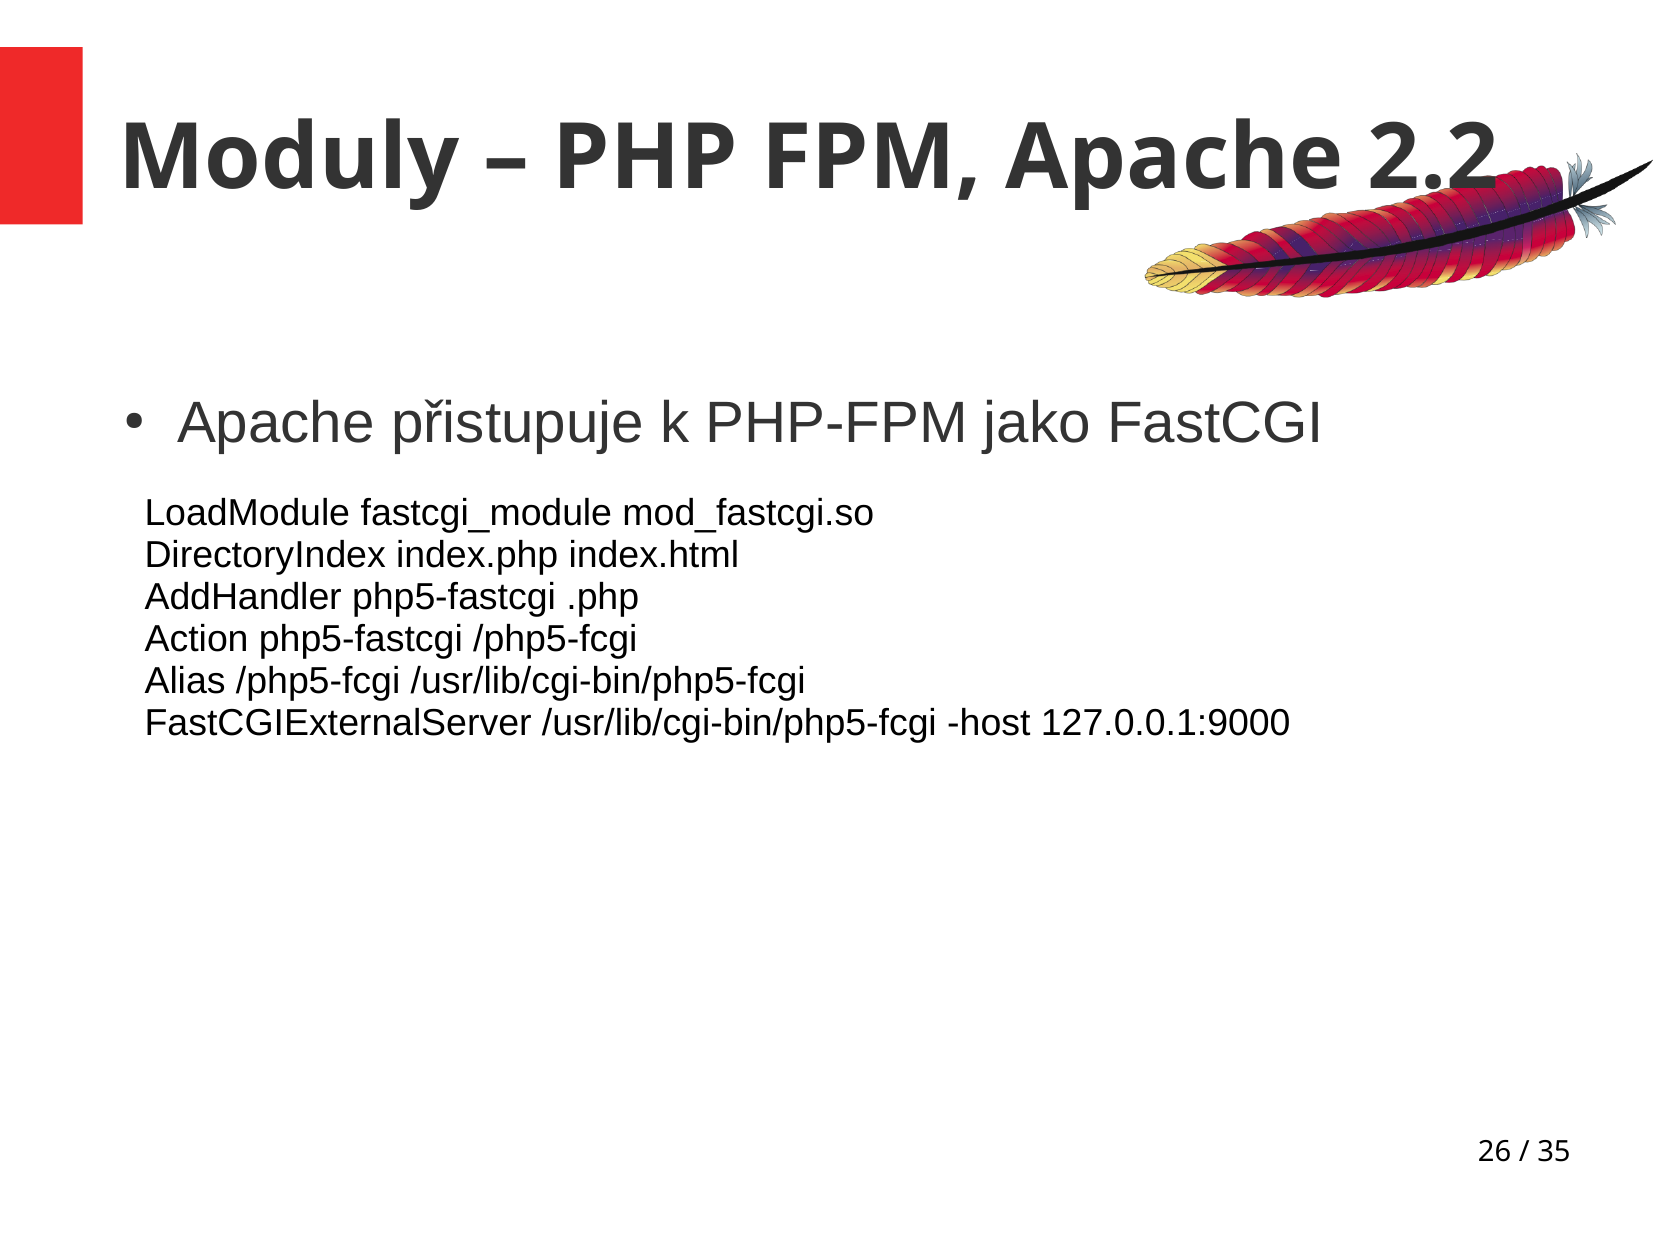

# Moduly – PHP FPM, Apache 2.2
Apache přistupuje k PHP-FPM jako FastCGI
LoadModule fastcgi_module mod_fastcgi.so
DirectoryIndex index.php index.html
AddHandler php5-fastcgi .php
Action php5-fastcgi /php5-fcgi
Alias /php5-fcgi /usr/lib/cgi-bin/php5-fcgi
FastCGIExternalServer /usr/lib/cgi-bin/php5-fcgi -host 127.0.0.1:9000
26